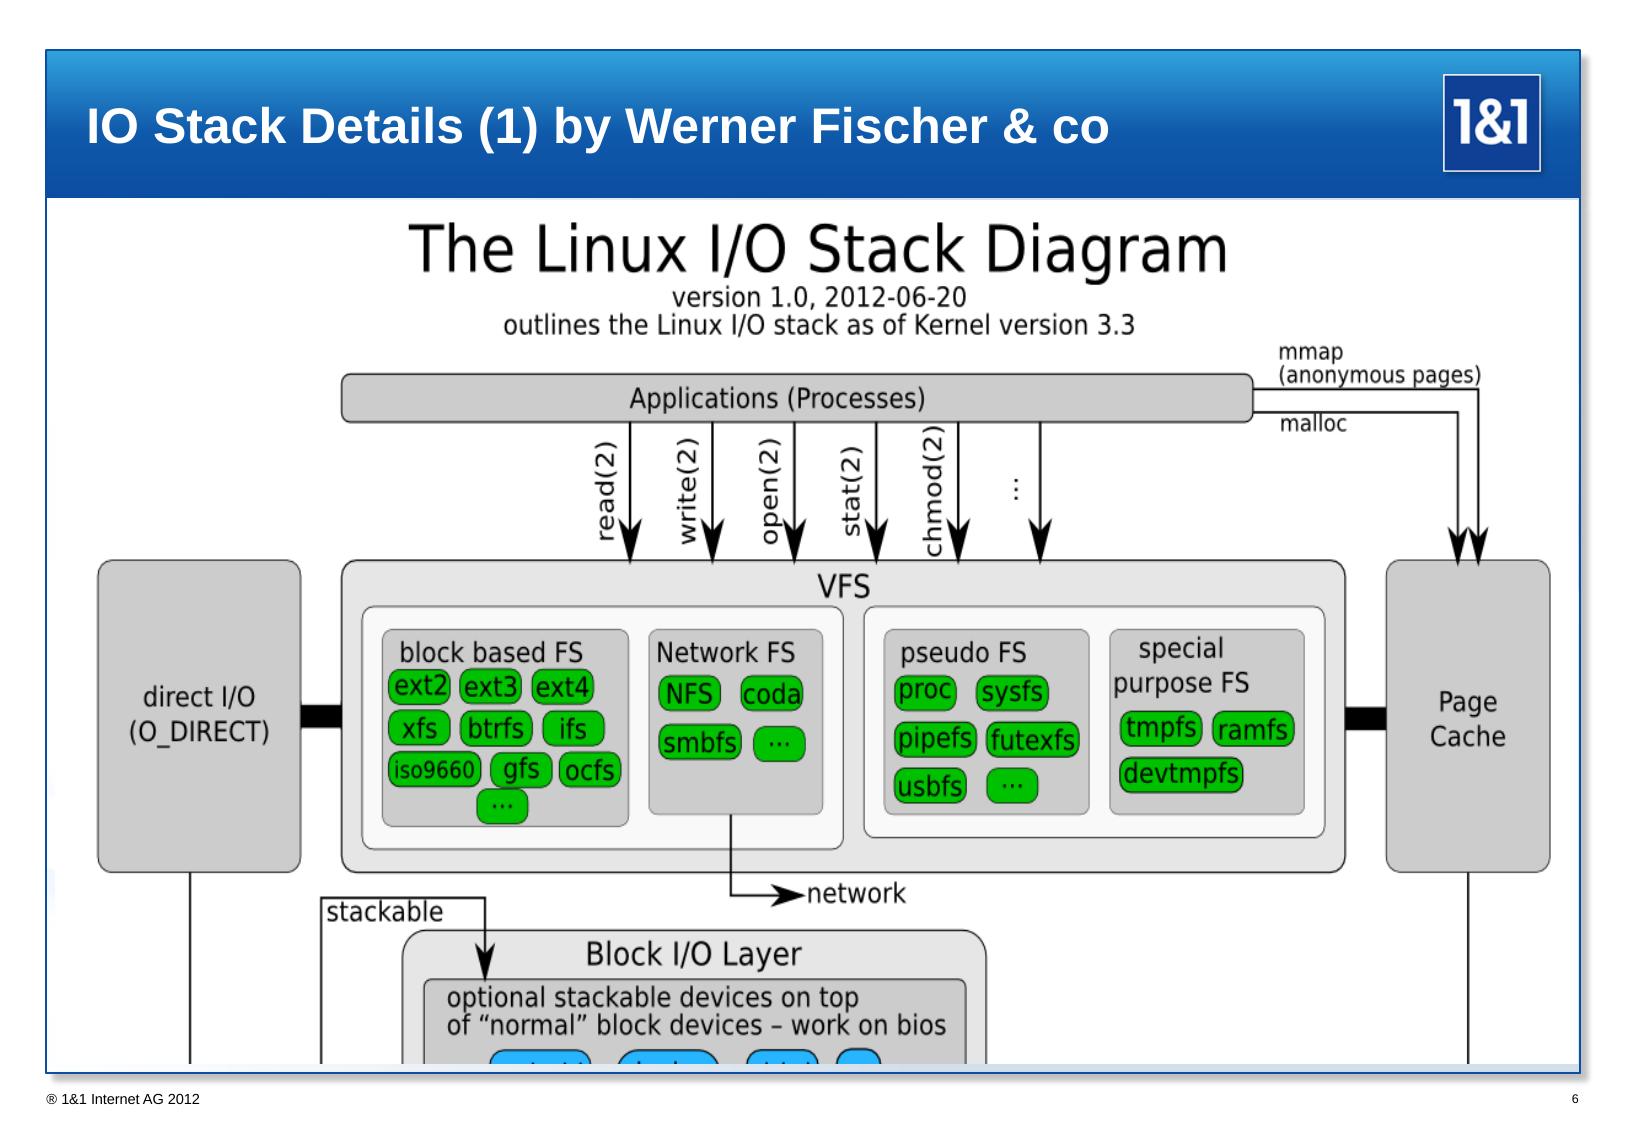

# IO Stack Details (1) by Werner Fischer & co
® 1&1 Internet AG 2012